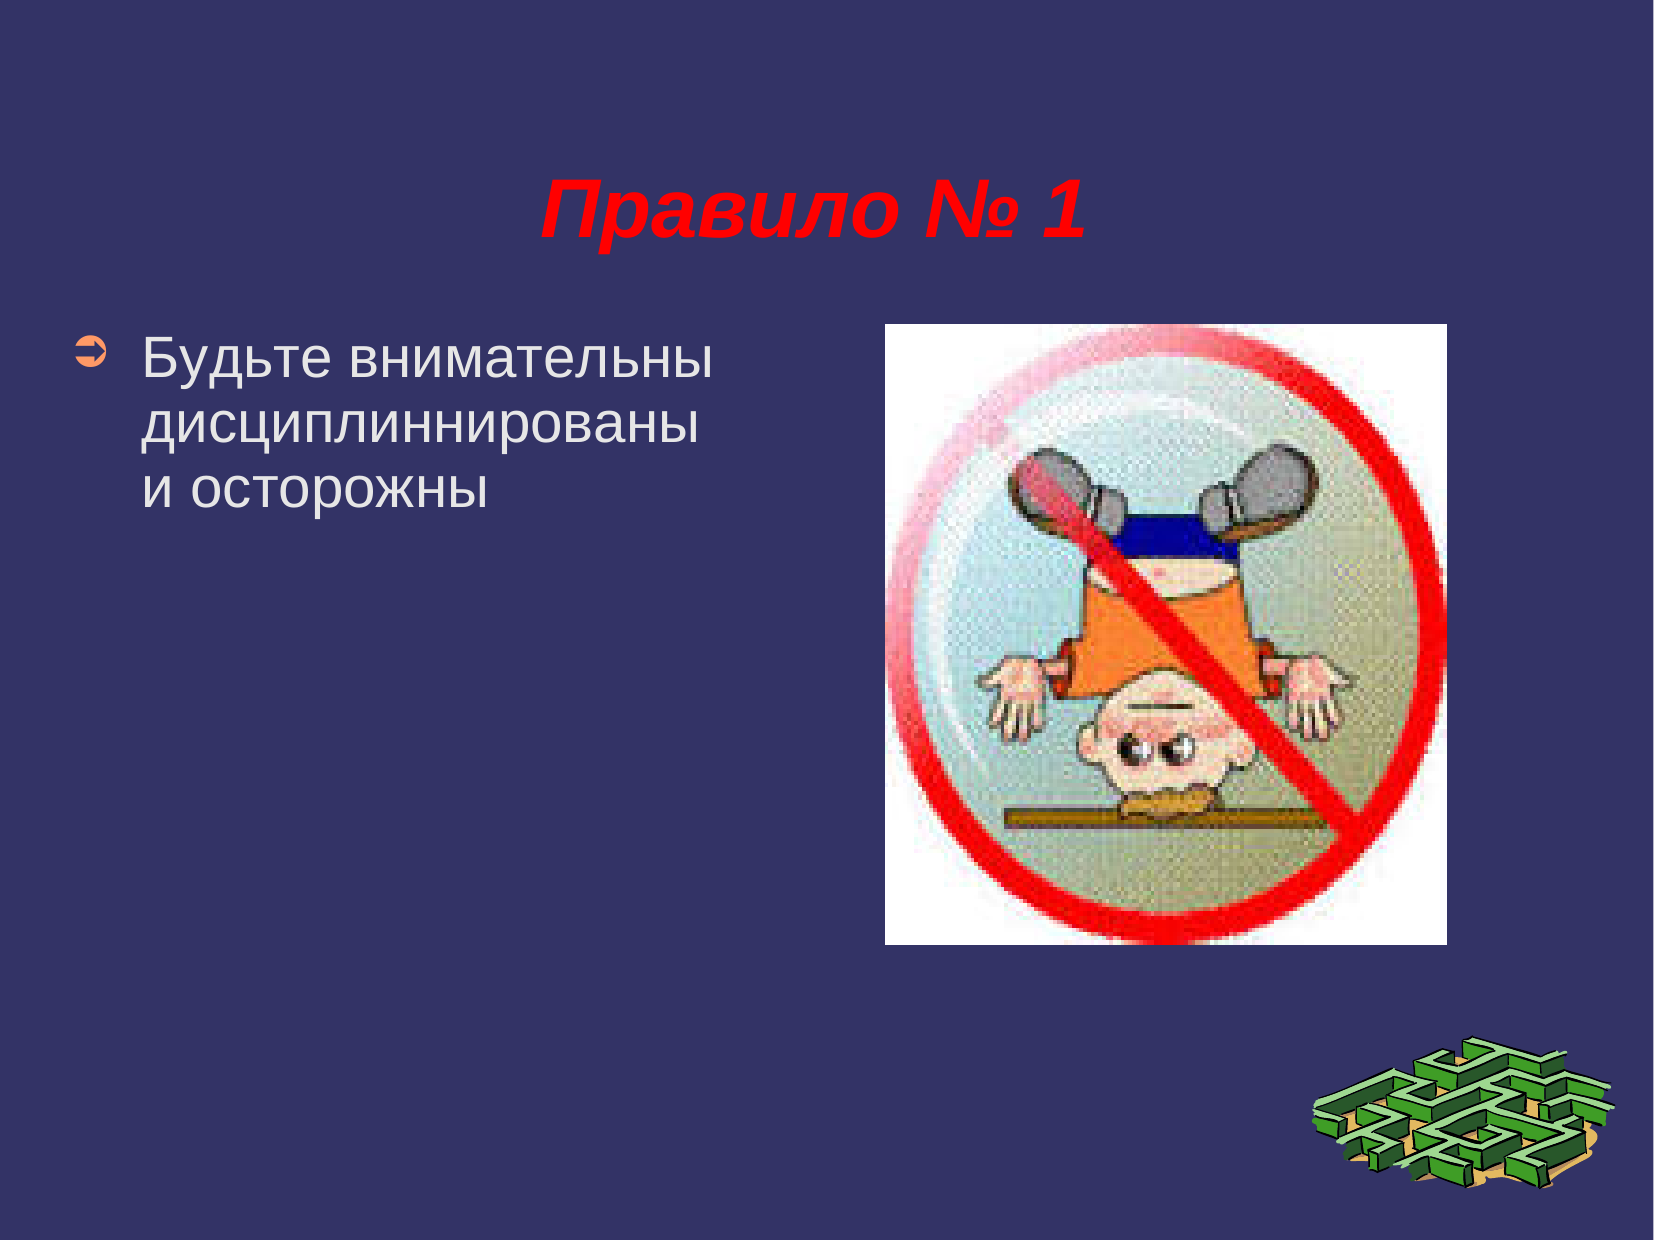

# Правило № 1
Будьте внимательны
дисциплиннированы
и осторожны